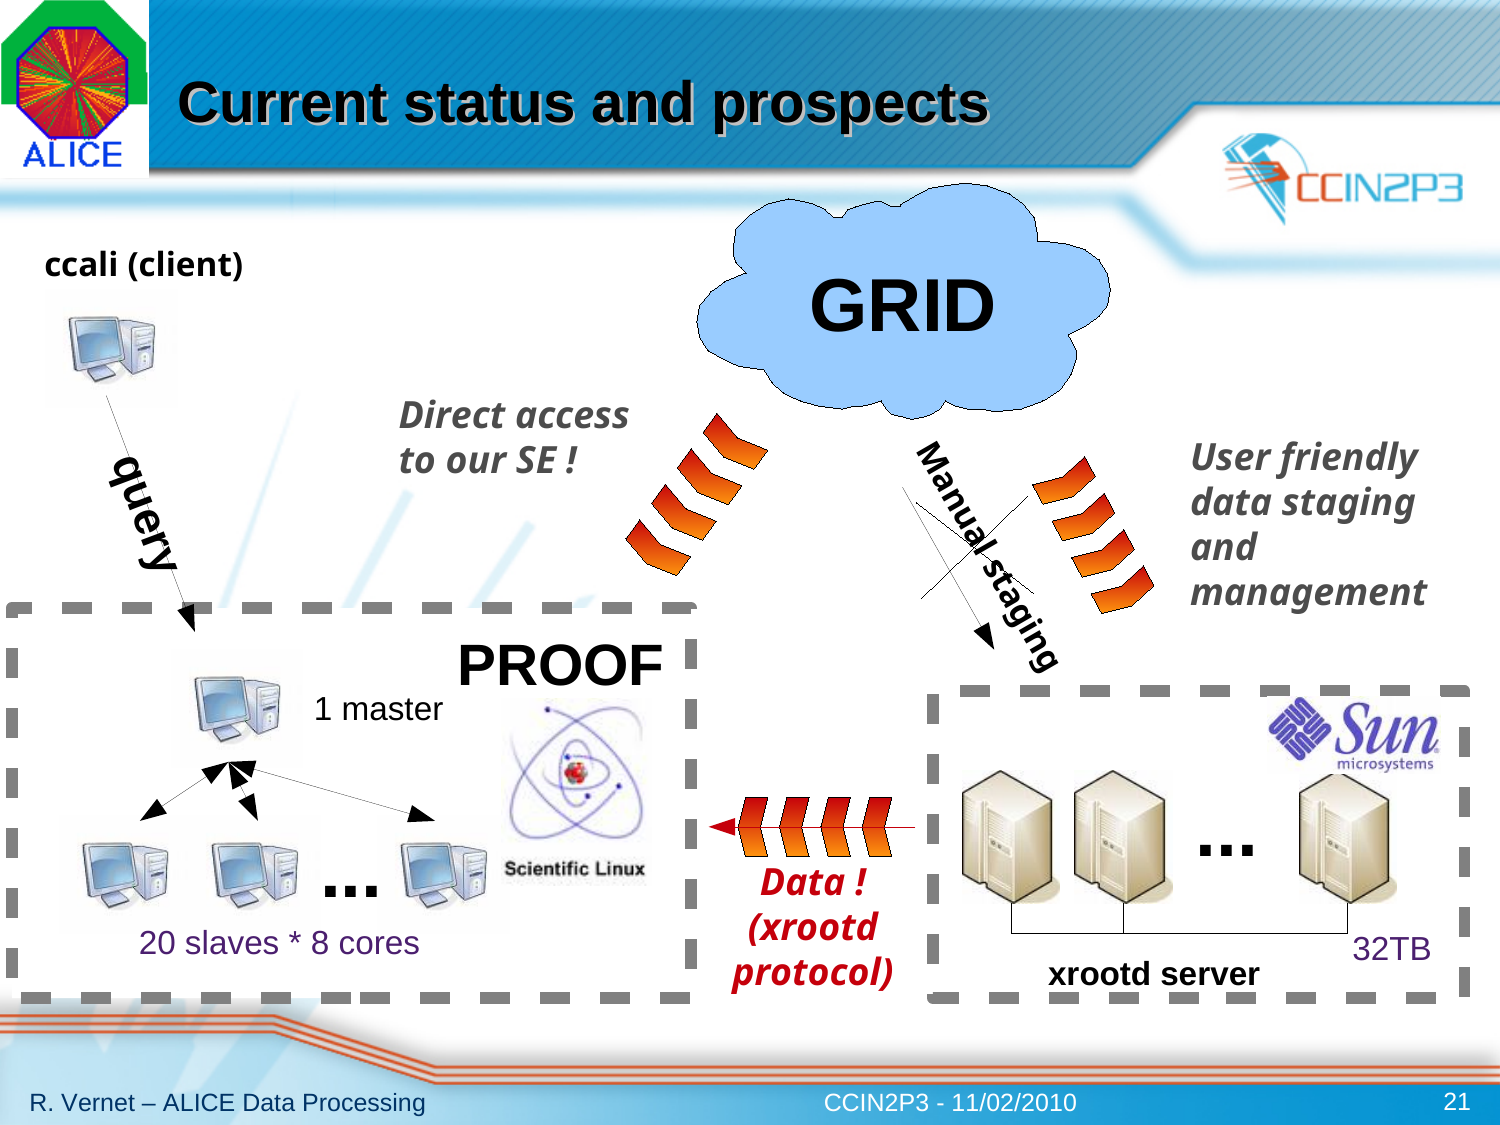

# Current status and prospects
GRID
ccali (client)
Direct access
to our SE !
query
Manual staging
User friendly
data staging
and
management
PROOF
1 master
...
20 slaves * 8 cores
...
32TB
xrootd server
Data !
(xrootd
protocol)
21
R. Vernet